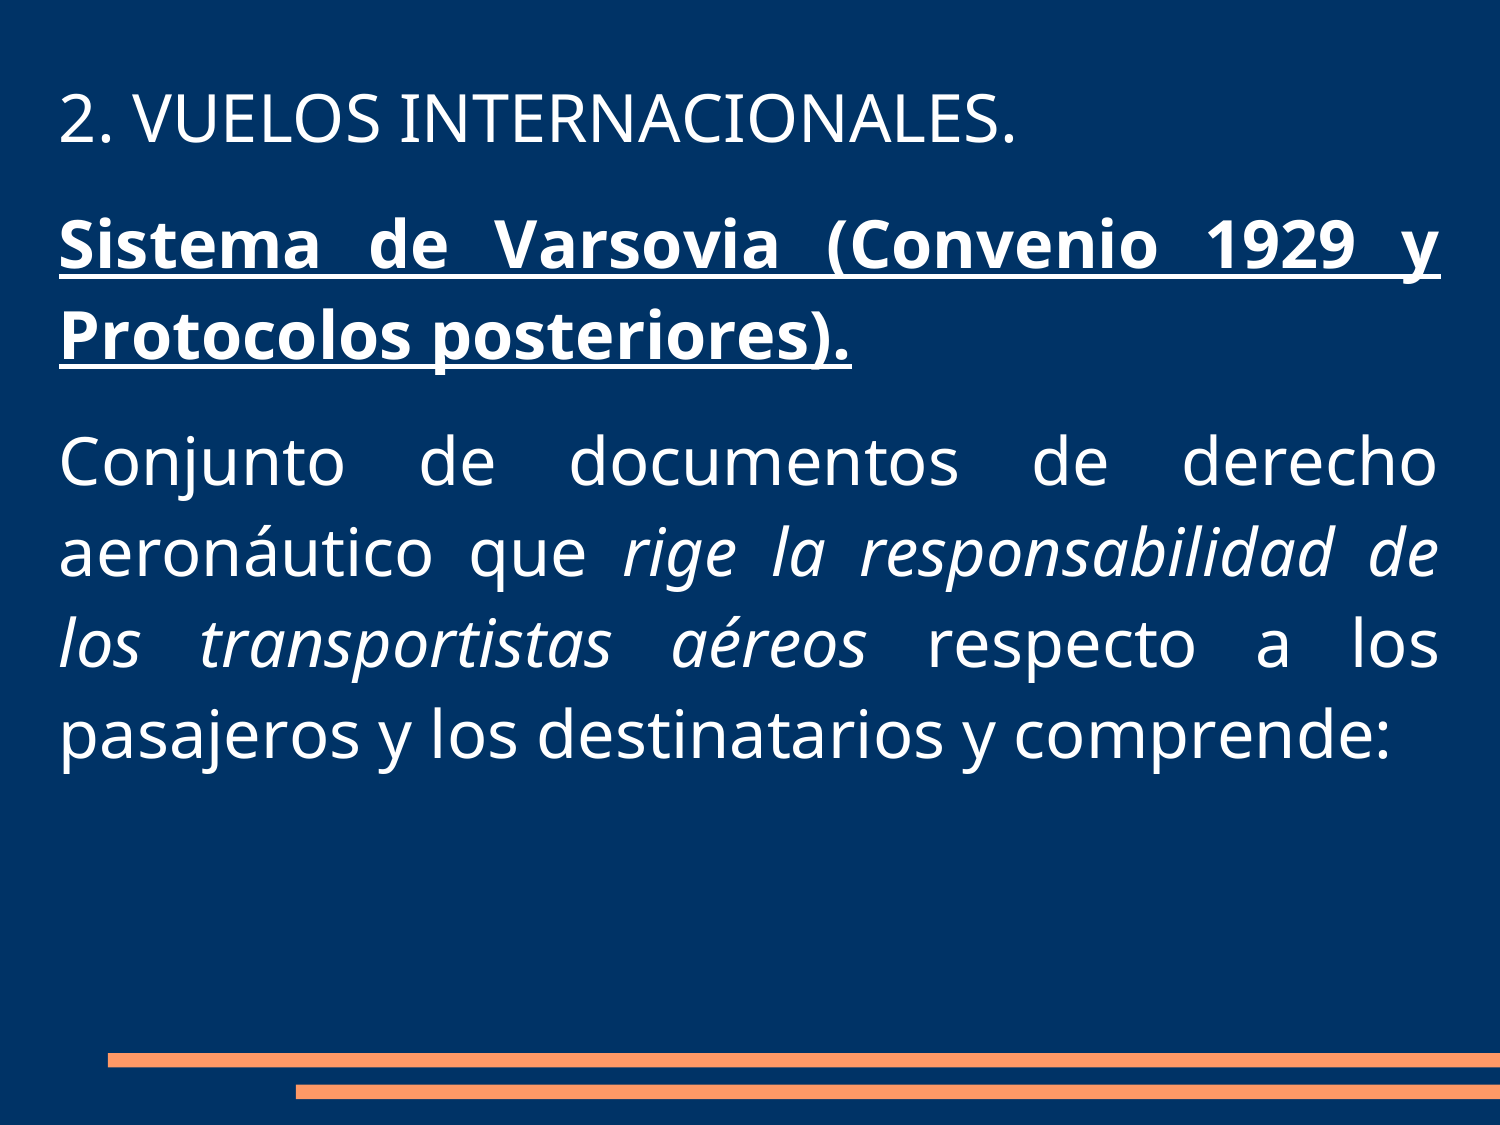

# 2. VUELOS INTERNACIONALES.
Sistema de Varsovia (Convenio 1929 y Protocolos posteriores).
Conjunto de documentos de derecho aeronáutico que rige la responsabilidad de los transportistas aéreos respecto a los pasajeros y los destinatarios y comprende: